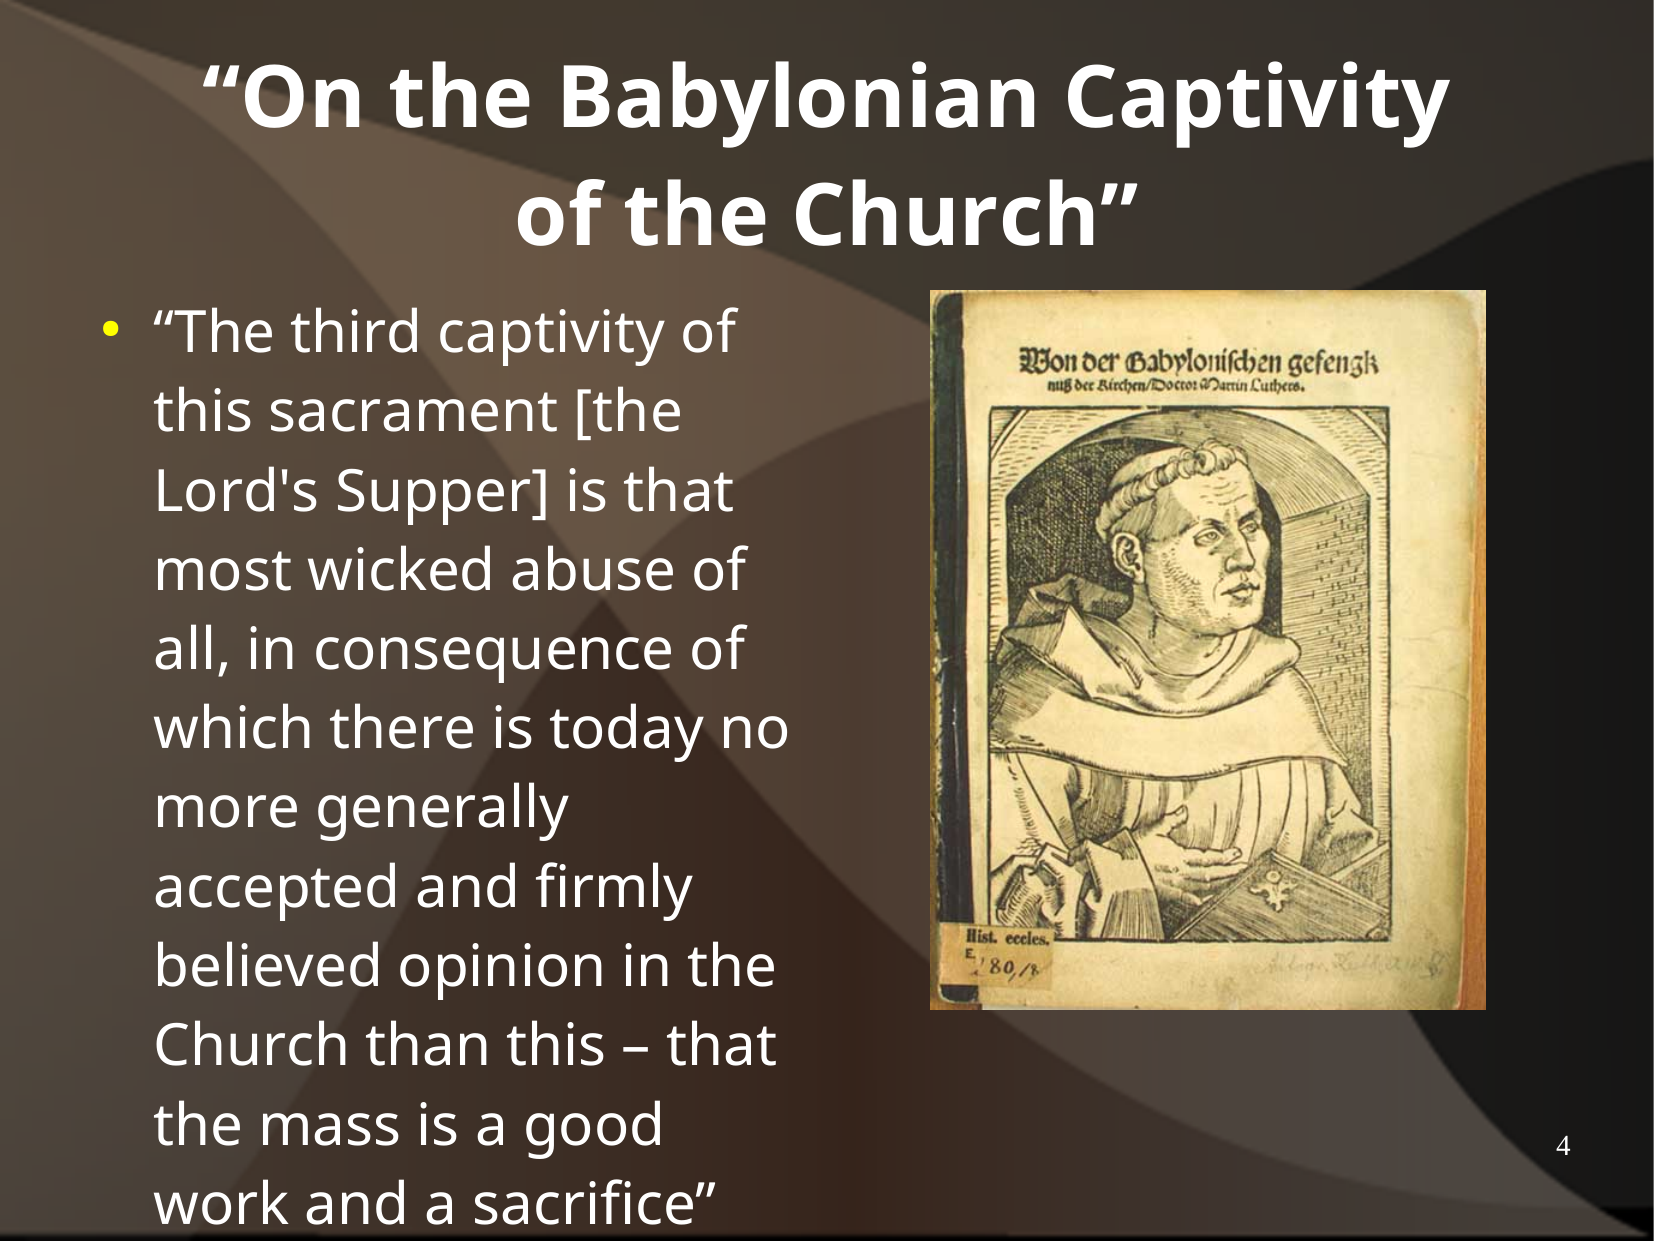

# “On the Babylonian Captivity of the Church”
“The third captivity of this sacrament [the Lord's Supper] is that most wicked abuse of all, in consequence of which there is today no more generally accepted and firmly believed opinion in the Church than this – that the mass is a good work and a sacrifice” (2.37).
4